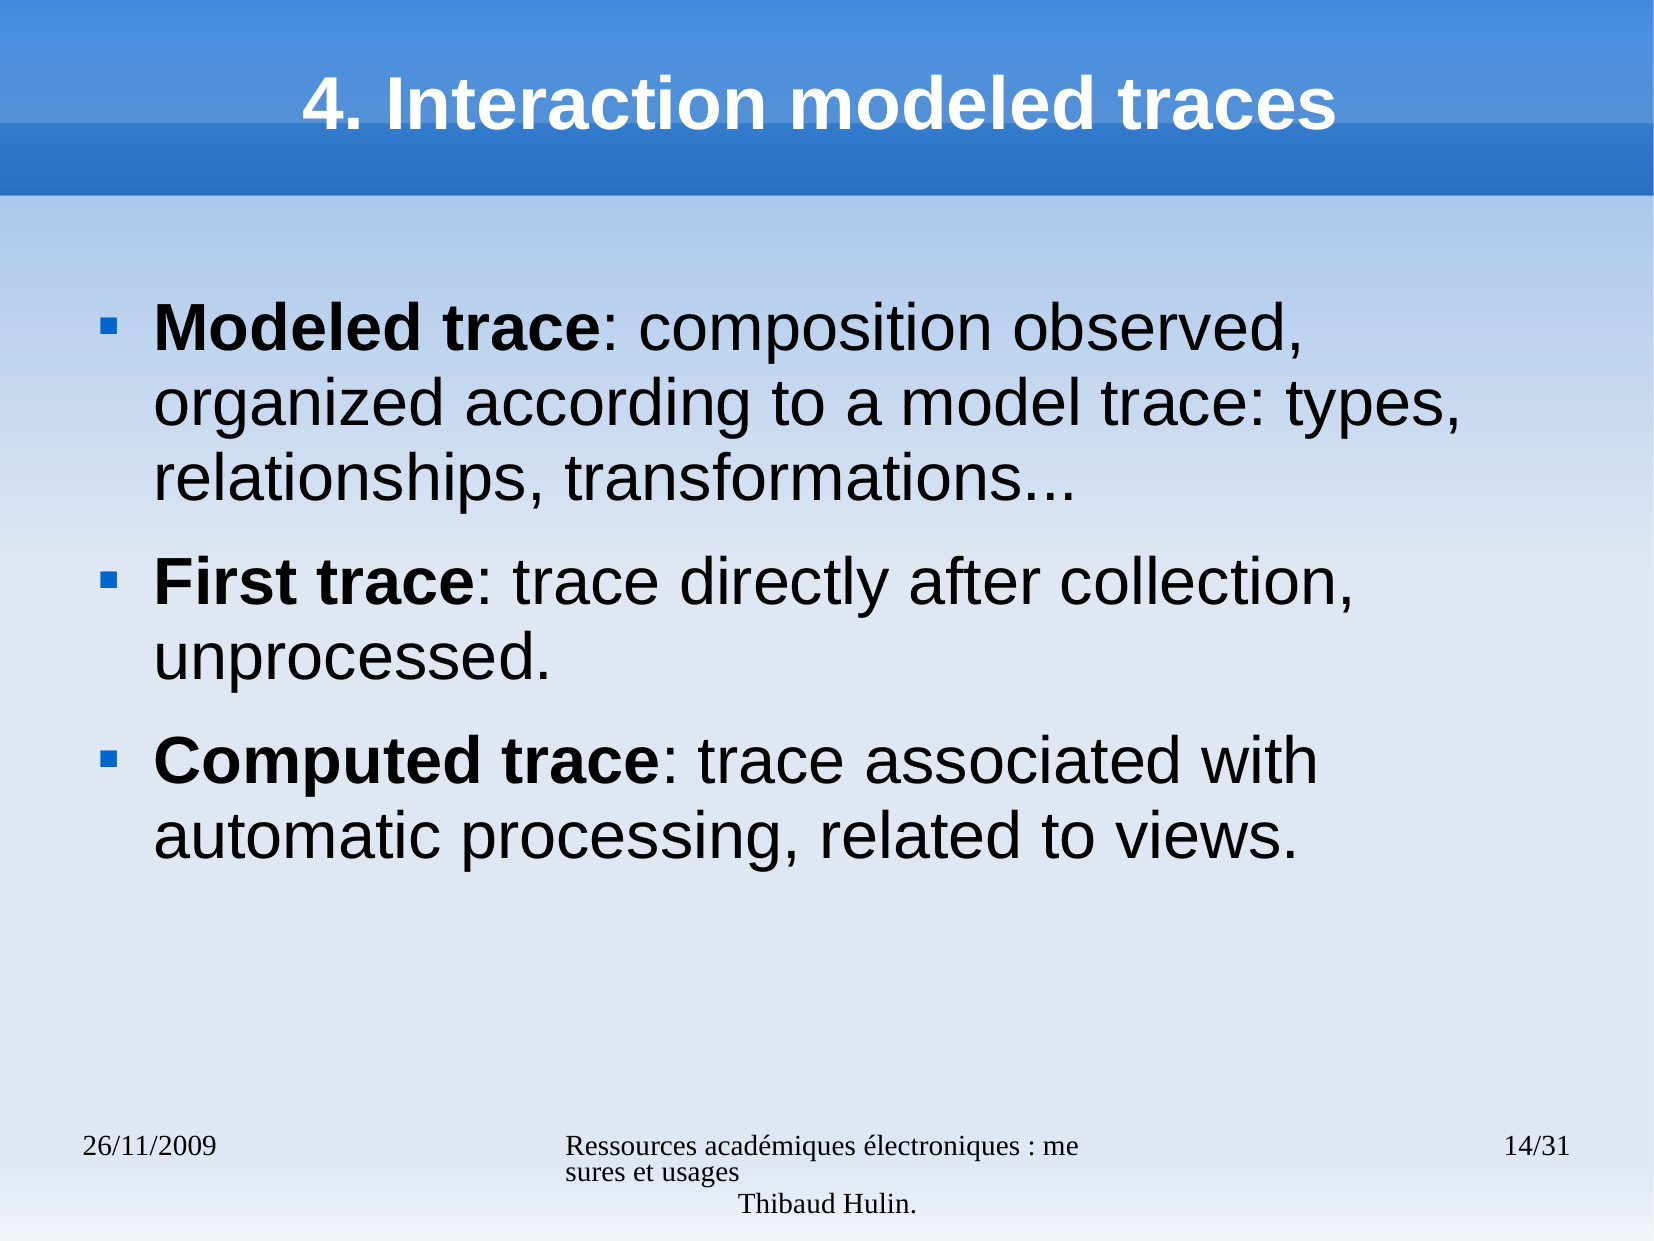

# 4. Interaction modeled traces
Modeled trace: composition observed, organized according to a model trace: types, relationships, transformations...
First trace: trace directly after collection, unprocessed.
Computed trace: trace associated with automatic processing, related to views.
26/11/2009
Ressources académiques électroniques : mesures et usages
14